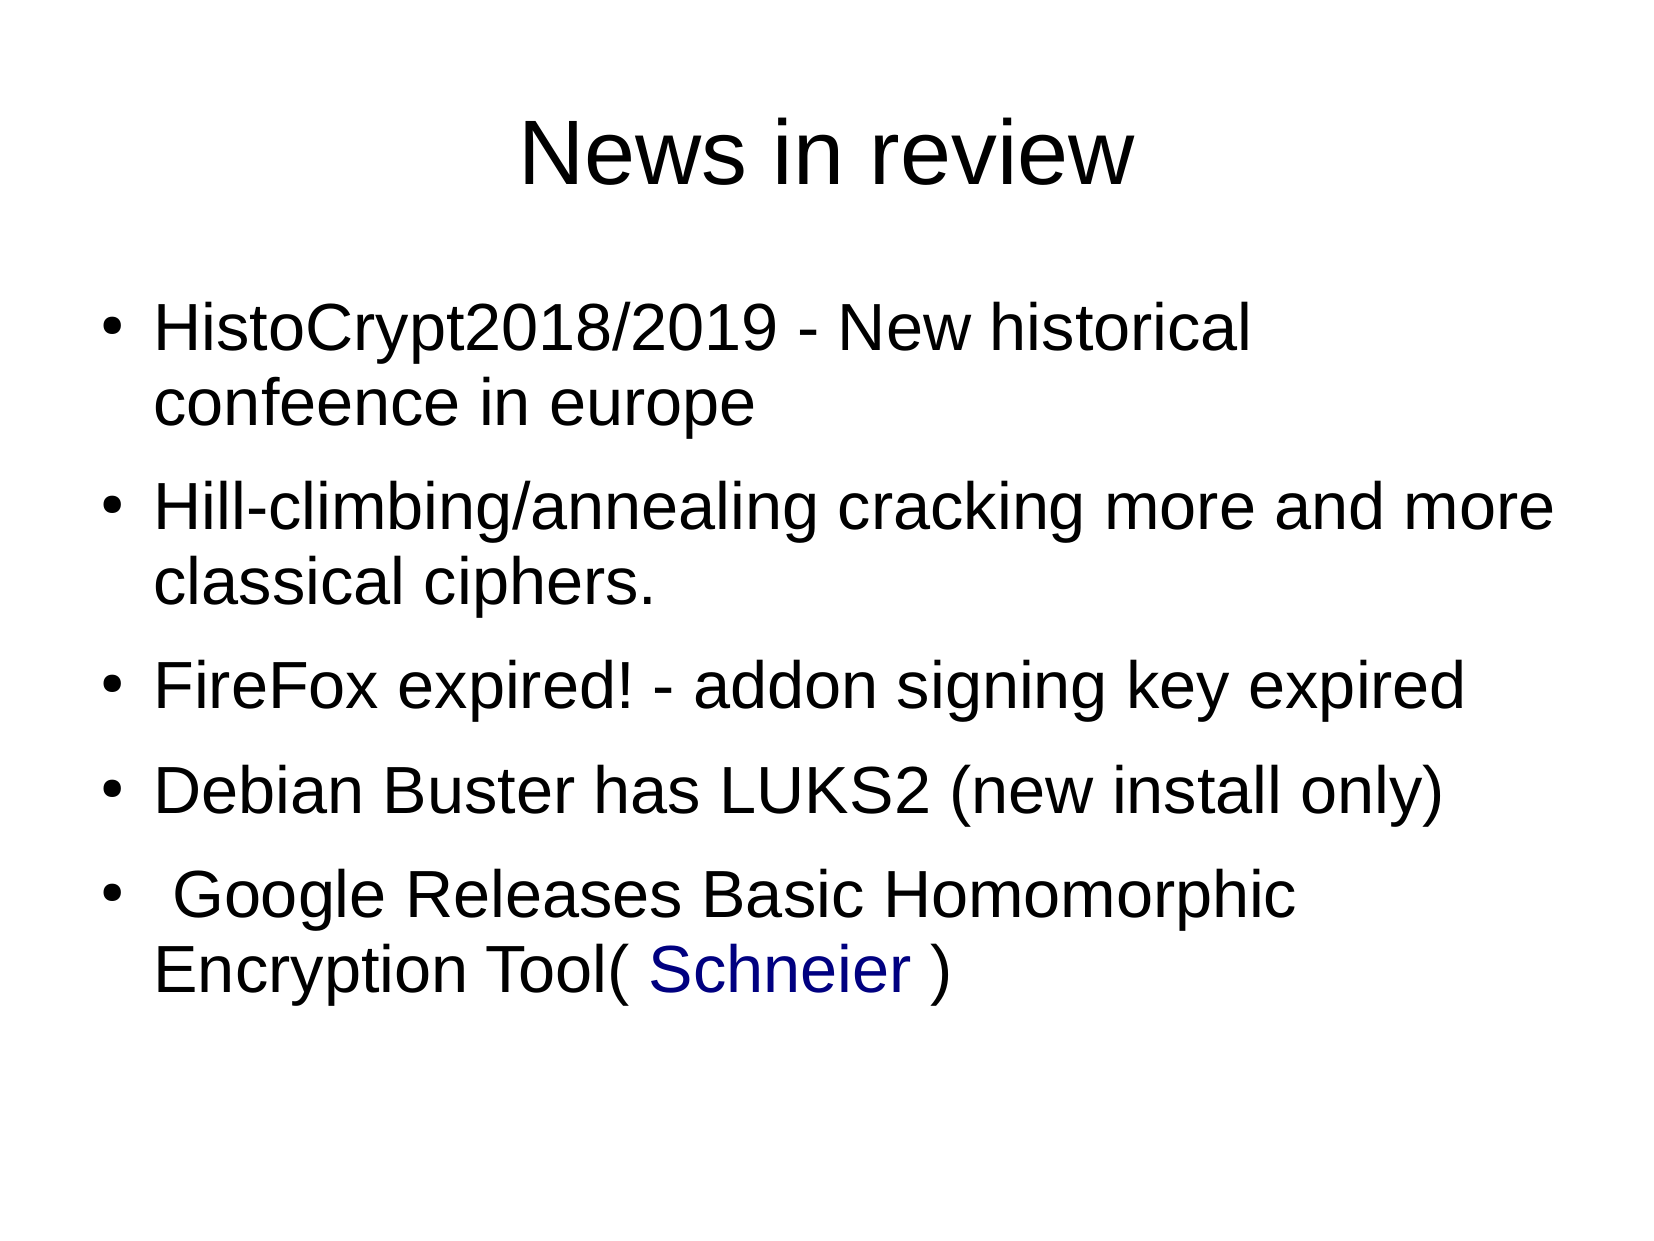

# News in review
HistoCrypt2018/2019 - New historical confeence in europe
Hill-climbing/annealing cracking more and more classical ciphers.
FireFox expired! - addon signing key expired
Debian Buster has LUKS2 (new install only)
 Google Releases Basic Homomorphic Encryption Tool( Schneier )